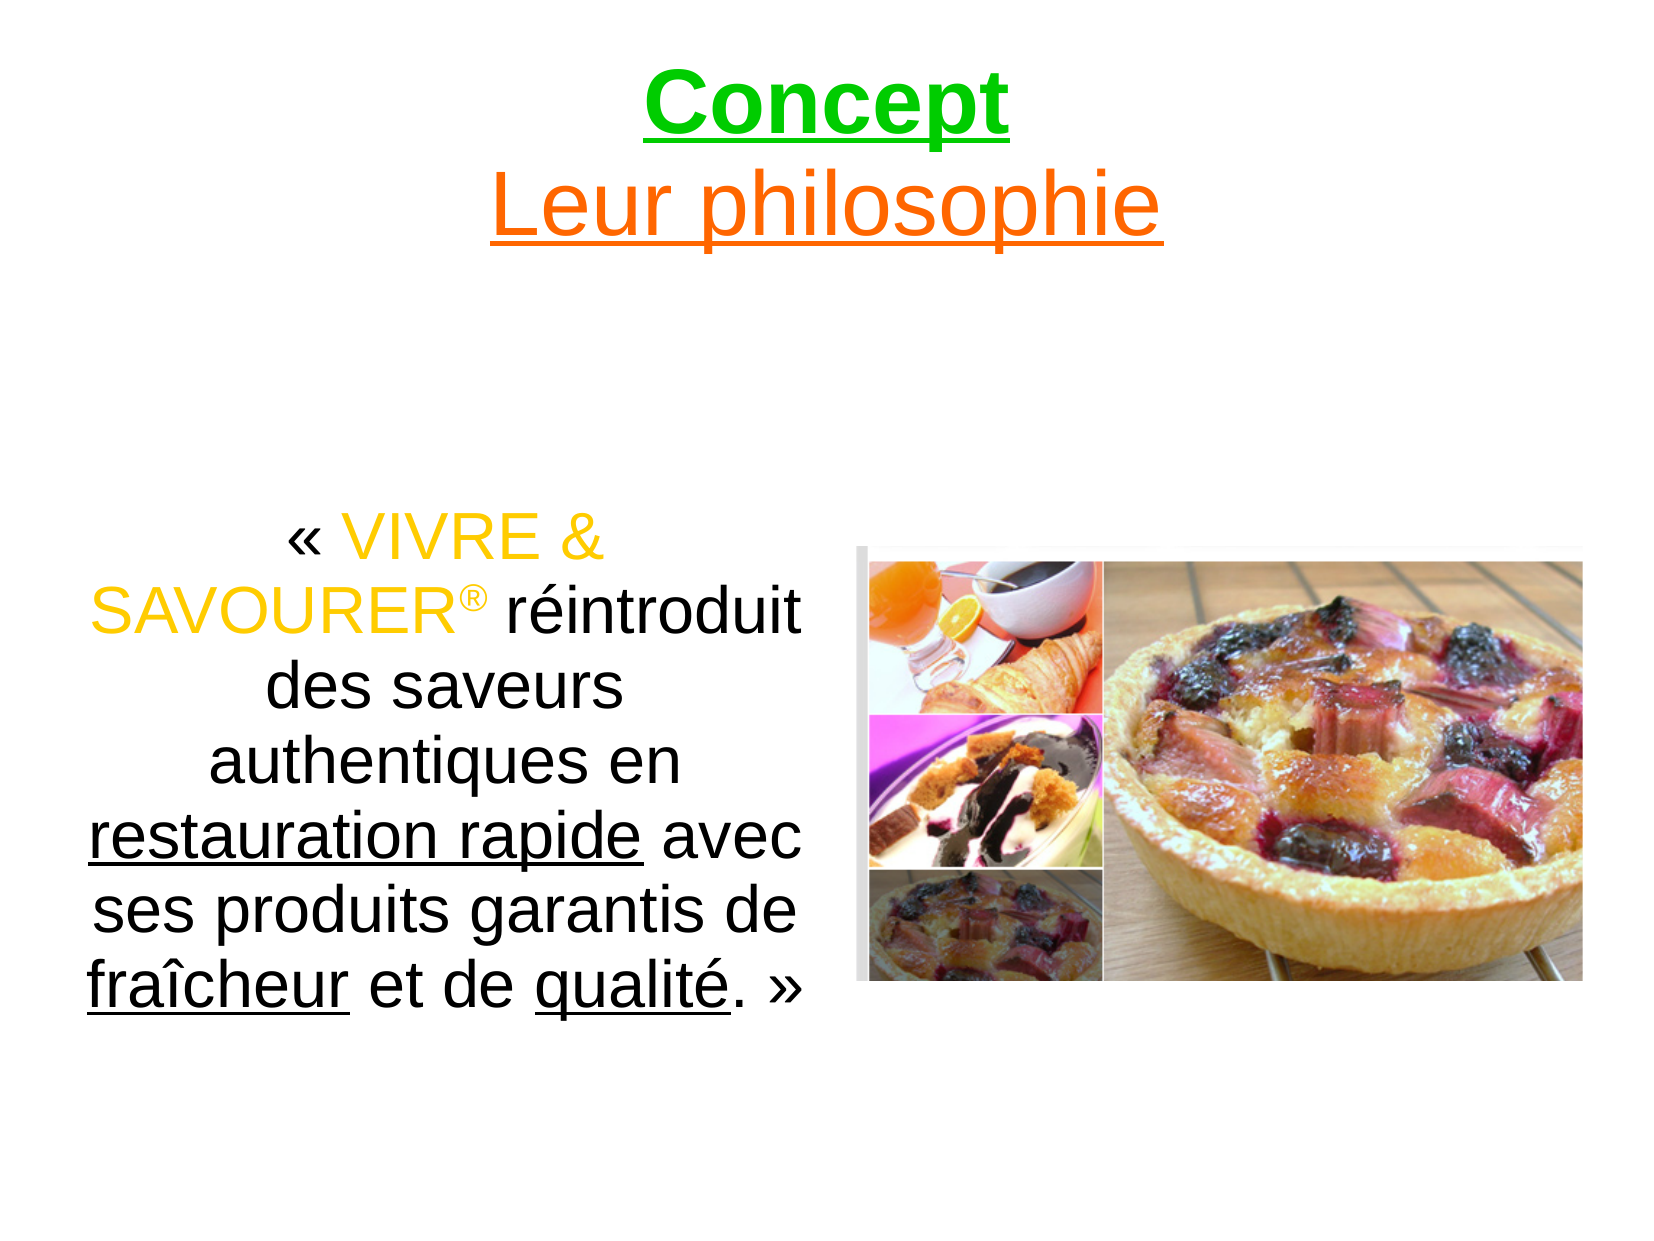

# Concept Leur philosophie
« VIVRE & SAVOURER® réintroduit des saveurs authentiques en restauration rapide avec ses produits garantis de fraîcheur et de qualité. »